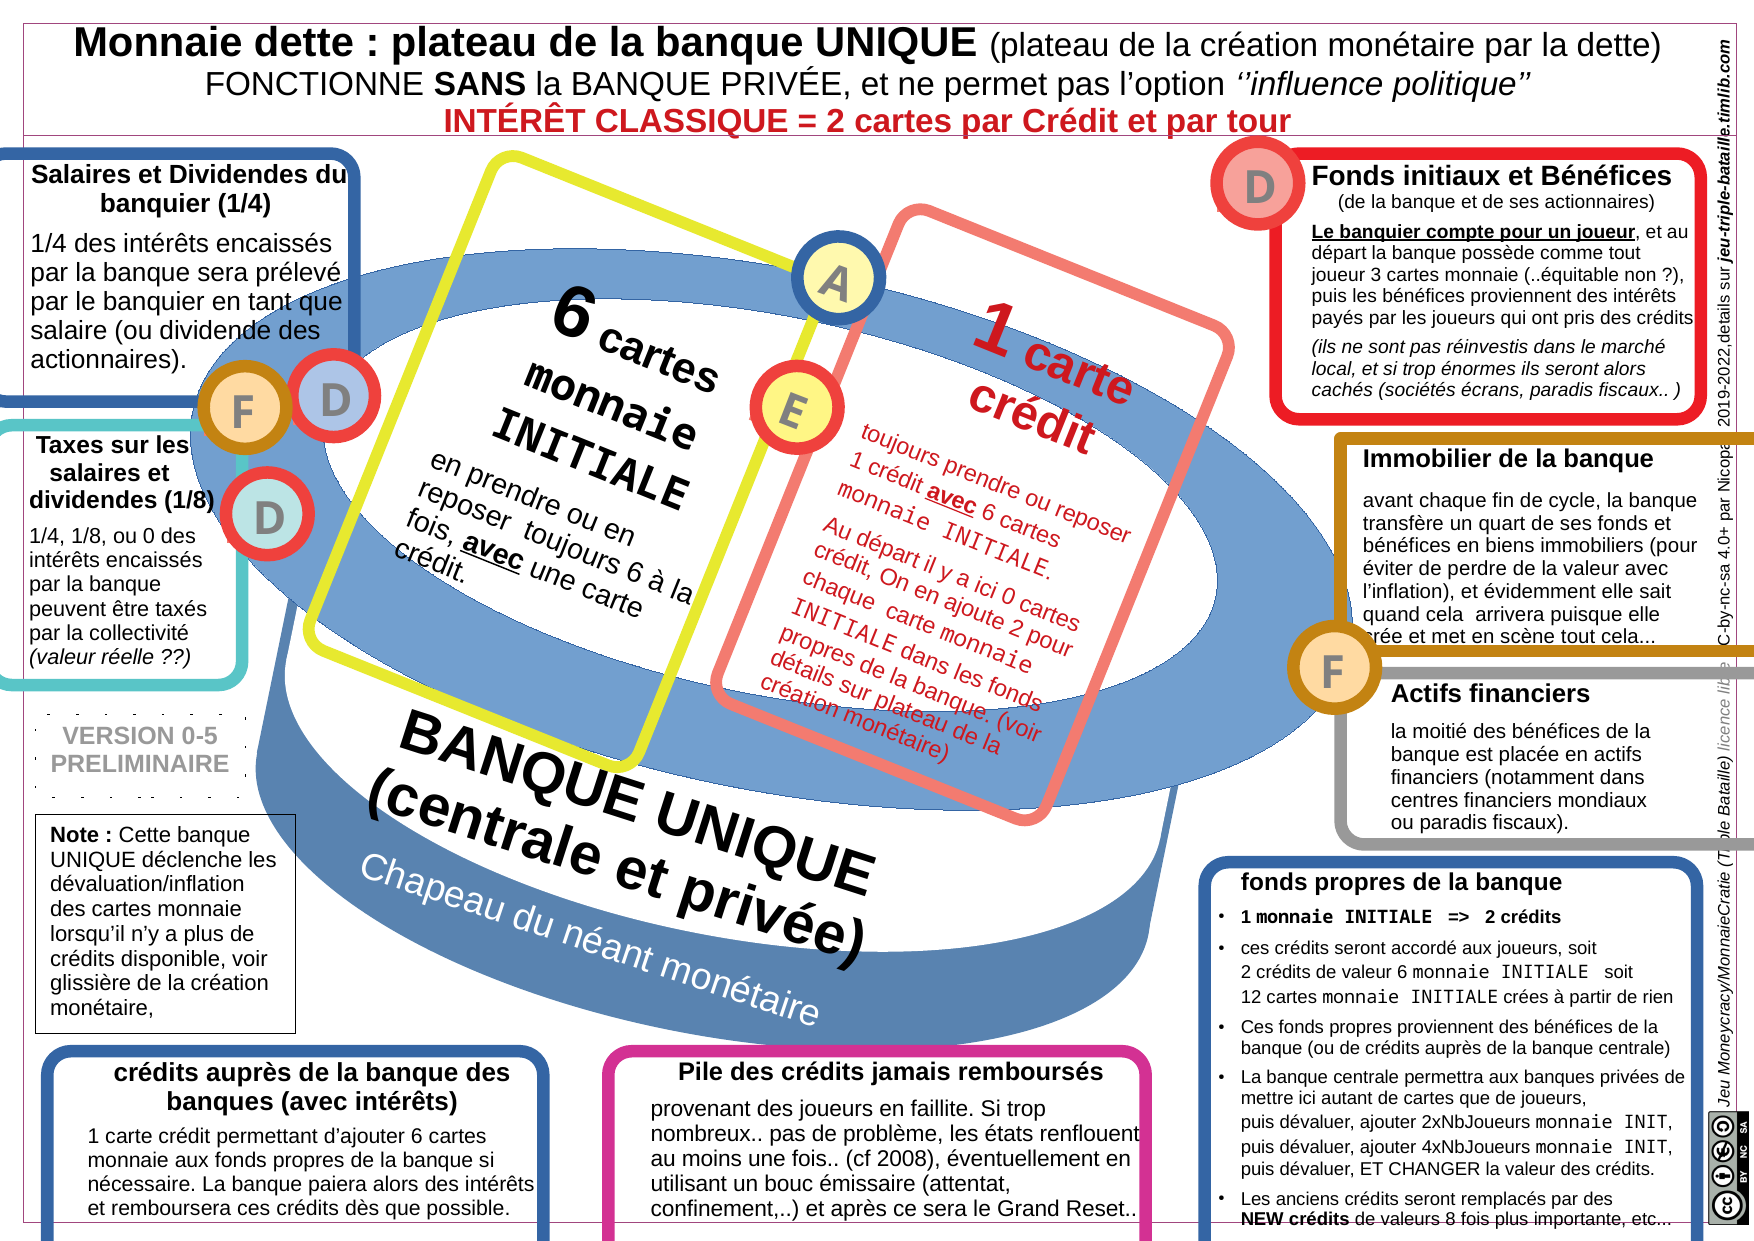

Note : la pile de cartes monnaie sert aussi le tas de la pioche, utilisé pour défausser et remplacer les cartes des batailles.
Monnaie dette : plateau de la banque UNIQUE (plateau de la création monétaire par la dette)
FONCTIONNE SANS la BANQUE PRIVÉE, et ne permet pas l’option ‘’influence politique’’
INTÉRÊT CLASSIQUE = 2 cartes par Crédit et par tour
D
Salaires et Dividendes du banquier (1/4)
1/4 des intérêts encaissés par la banque sera prélevé par le banquier en tant que salaire (ou dividende des actionnaires).
Fonds initiaux et Bénéfices
 (de la banque et de ses actionnaires)
Le banquier compte pour un joueur, et au départ la banque possède comme tout joueur 3 cartes monnaie (..équitable non ?),
puis les bénéfices proviennent des intérêts
payés par les joueurs qui ont pris des crédits
(ils ne sont pas réinvestis dans le marché
local, et si trop énormes ils seront alors cachés (sociétés écrans, paradis fiscaux.. )
6 cartes monnaie INITIALE
en prendre ou en reposer toujours 6 à la fois, avec une carte crédit.
A
1 carte crédit
toujours prendre ou reposer 1 crédit avec 6 cartes monnaie INITIALE.
Au départ il y a ici 0 cartes crédit, On en ajoute 2 pour chaque carte monnaie INITIALE dans les fonds propres de la banque. (voir détails sur plateau de la création monétaire)
D
F
E
 Taxes sur les
 salaires et dividendes (1/8)
1/4, 1/8, ou 0 des intérêts encaissés par la banque peuvent être taxés par la collectivité
(valeur réelle ??)
Immobilier de la banque
avant chaque fin de cycle, la banque transfère un quart de ses fonds et bénéfices en biens immobiliers (pour éviter de perdre de la valeur avec l’inflation), et évidemment elle sait quand cela arrivera puisque elle
crée et met en scène tout cela...
D
F
# Actifs financiers
la moitié des bénéfices de la
banque est placée en actifs
financiers (notamment dans
centres financiers mondiaux
ou paradis fiscaux).
VERSION 0-5 PRELIMINAIRE
BANQUE UNIQUE (centrale et privée)
Note : Cette banque UNIQUE déclenche les dévaluation/inflation des cartes monnaie lorsqu’il n’y a plus de crédits disponible, voir glissière de la création monétaire,
fonds propres de la banque
1 monnaie INITIALE => 2 crédits
ces crédits seront accordé aux joueurs, soit
2 crédits de valeur 6 monnaie INITIALE soit
12 cartes monnaie INITIALE crées à partir de rien
Ces fonds propres proviennent des bénéfices de la banque (ou de crédits auprès de la banque centrale)
La banque centrale permettra aux banques privées de mettre ici autant de cartes que de joueurs,
puis dévaluer, ajouter 2xNbJoueurs monnaie INIT,
puis dévaluer, ajouter 4xNbJoueurs monnaie INIT, puis dévaluer, ET CHANGER la valeur des crédits.
Les anciens crédits seront remplacés par des
NEW crédits de valeurs 8 fois plus importante, etc...
Chapeau du néant monétaire
crédits auprès de la banque des banques (avec intérêts)
1 carte crédit permettant d’ajouter 6 cartes monnaie aux fonds propres de la banque si nécessaire. La banque paiera alors des intérêts et remboursera ces crédits dès que possible.
Pile des crédits jamais remboursés
provenant des joueurs en faillite. Si trop nombreux.. pas de problème, les états renflouent au moins une fois.. (cf 2008), éventuellement en utilisant un bouc émissaire (attentat, confinement,..) et après ce sera le Grand Reset..